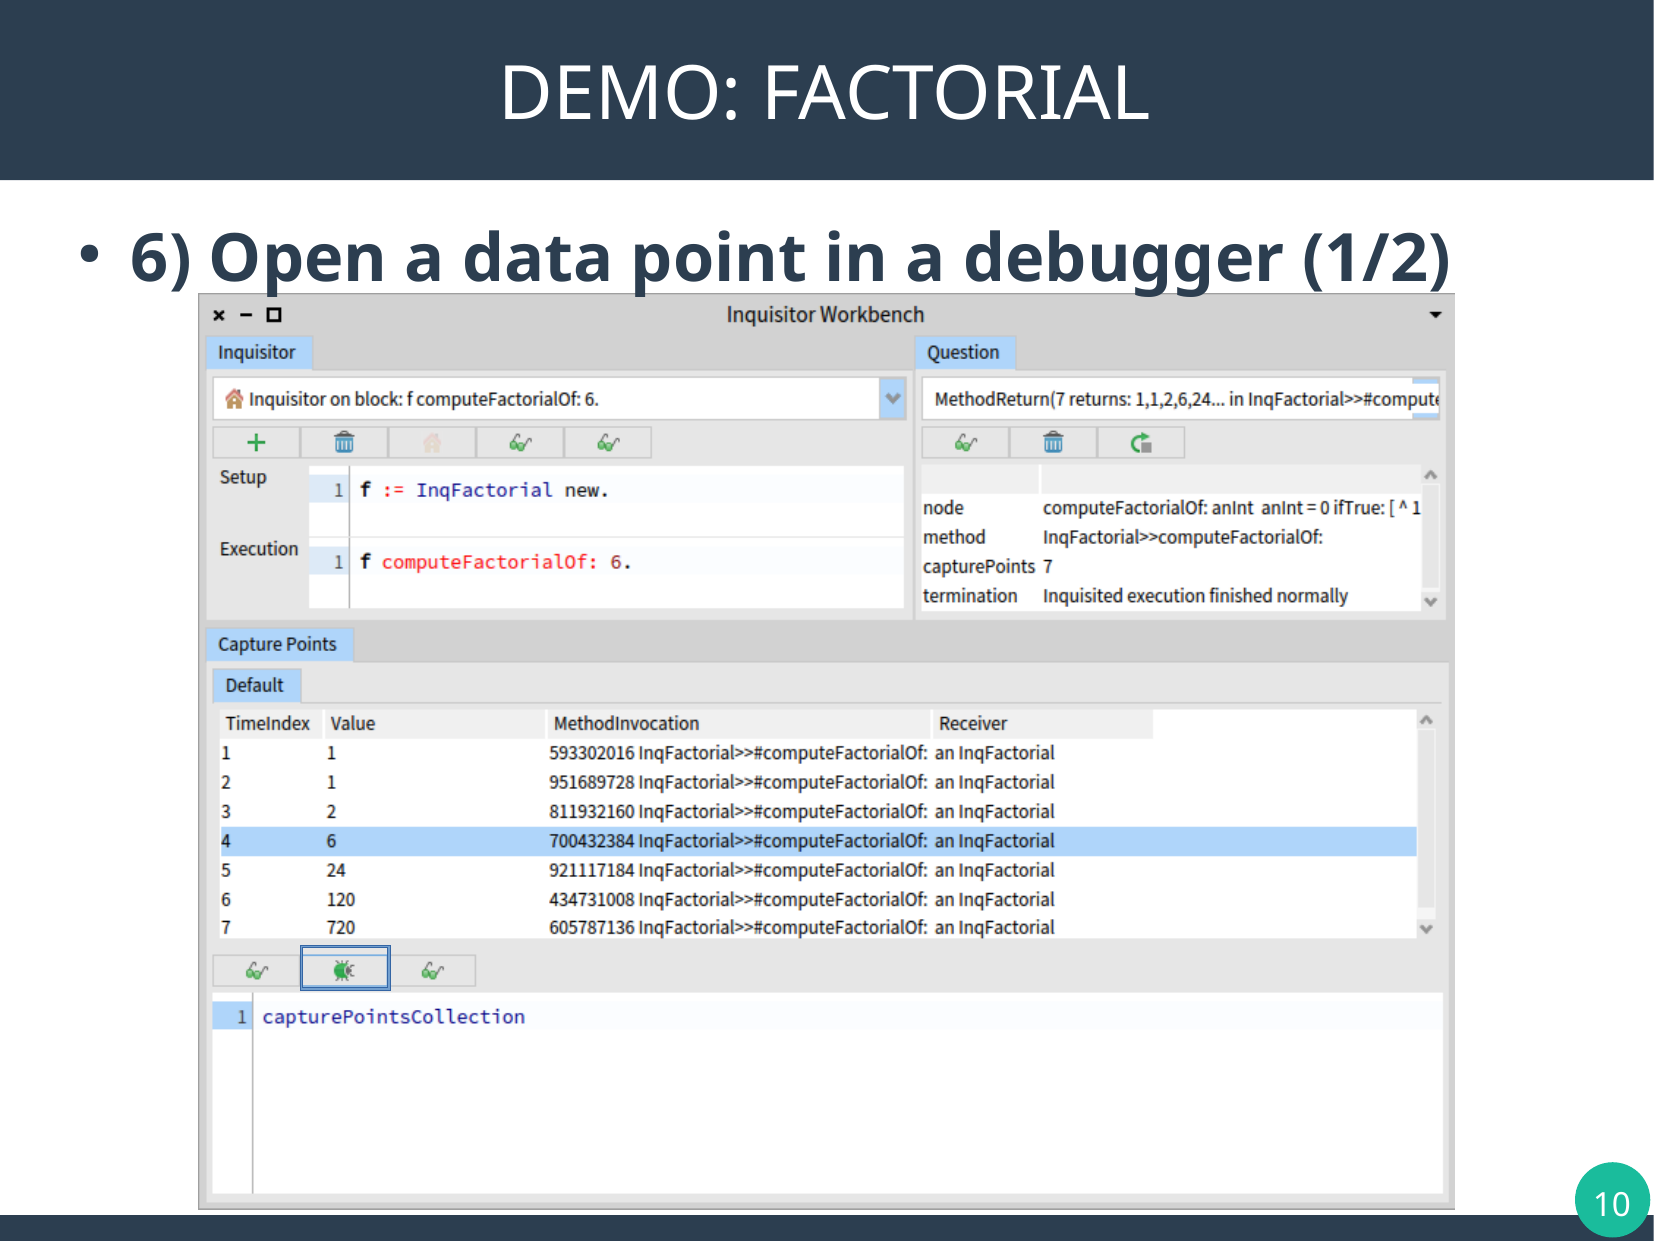

# Demo: Factorial
6) Open a data point in a debugger (1/2)